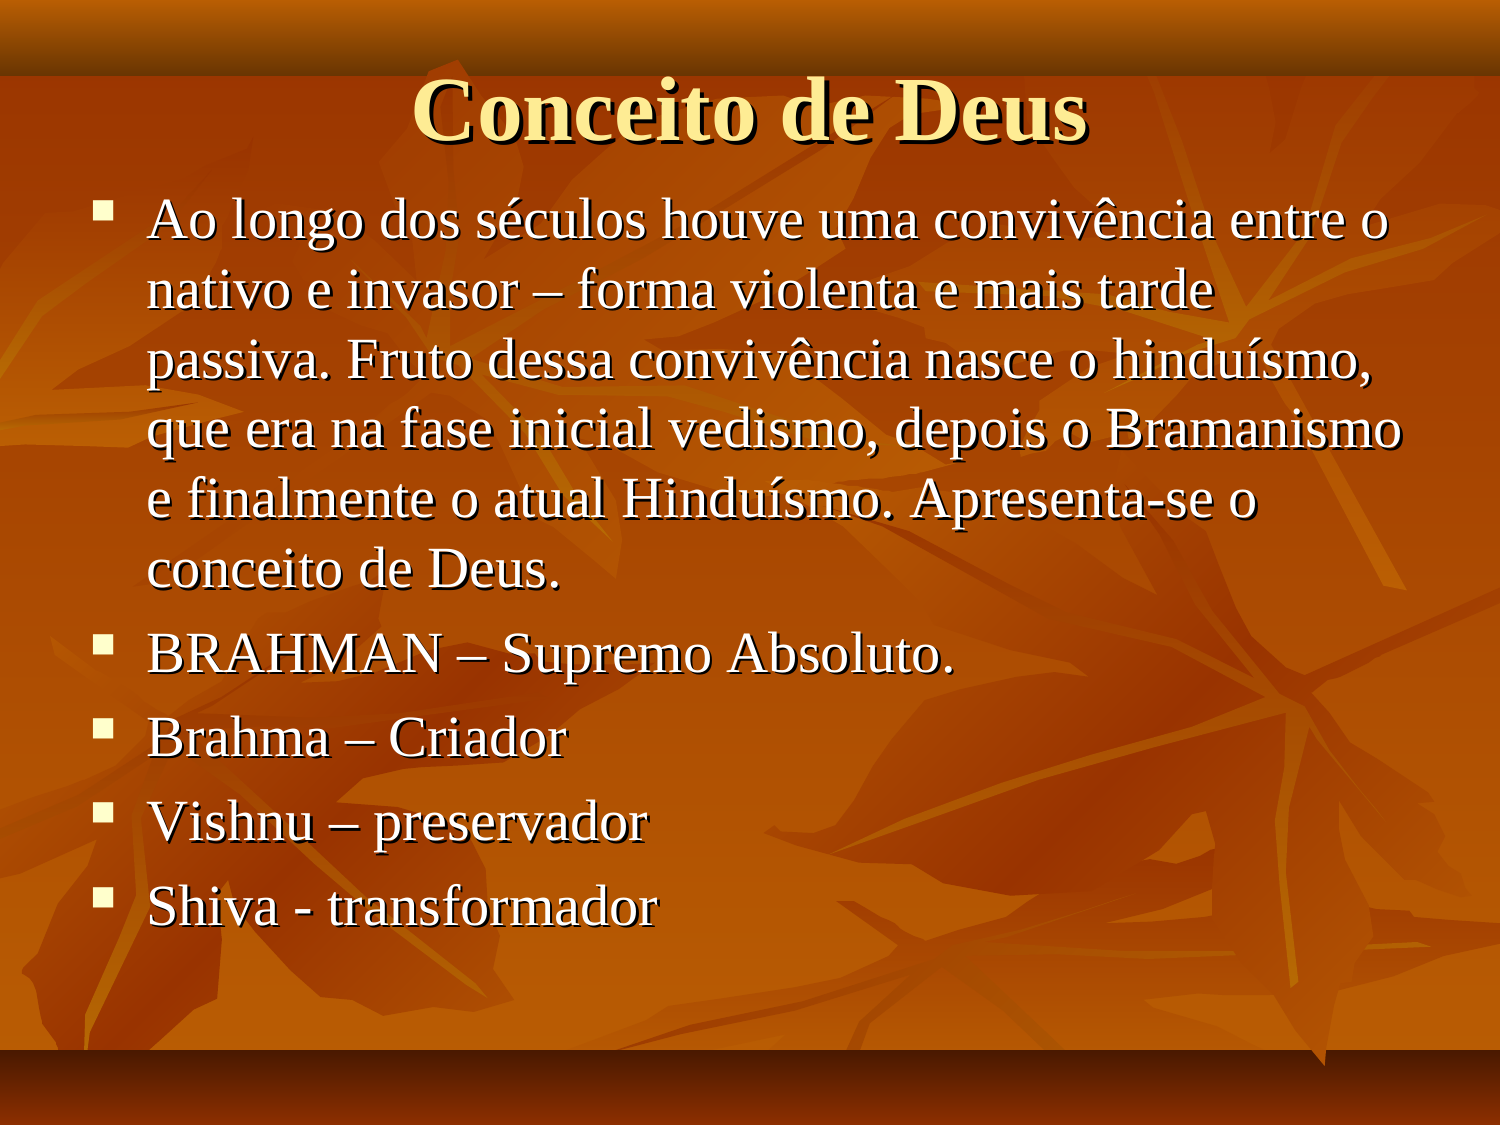

# Conceito de Deus
Ao longo dos séculos houve uma convivência entre o nativo e invasor – forma violenta e mais tarde passiva. Fruto dessa convivência nasce o hinduísmo, que era na fase inicial vedismo, depois o Bramanismo e finalmente o atual Hinduísmo. Apresenta-se o conceito de Deus.
BRAHMAN – Supremo Absoluto.
Brahma – Criador
Vishnu – preservador
Shiva - transformador